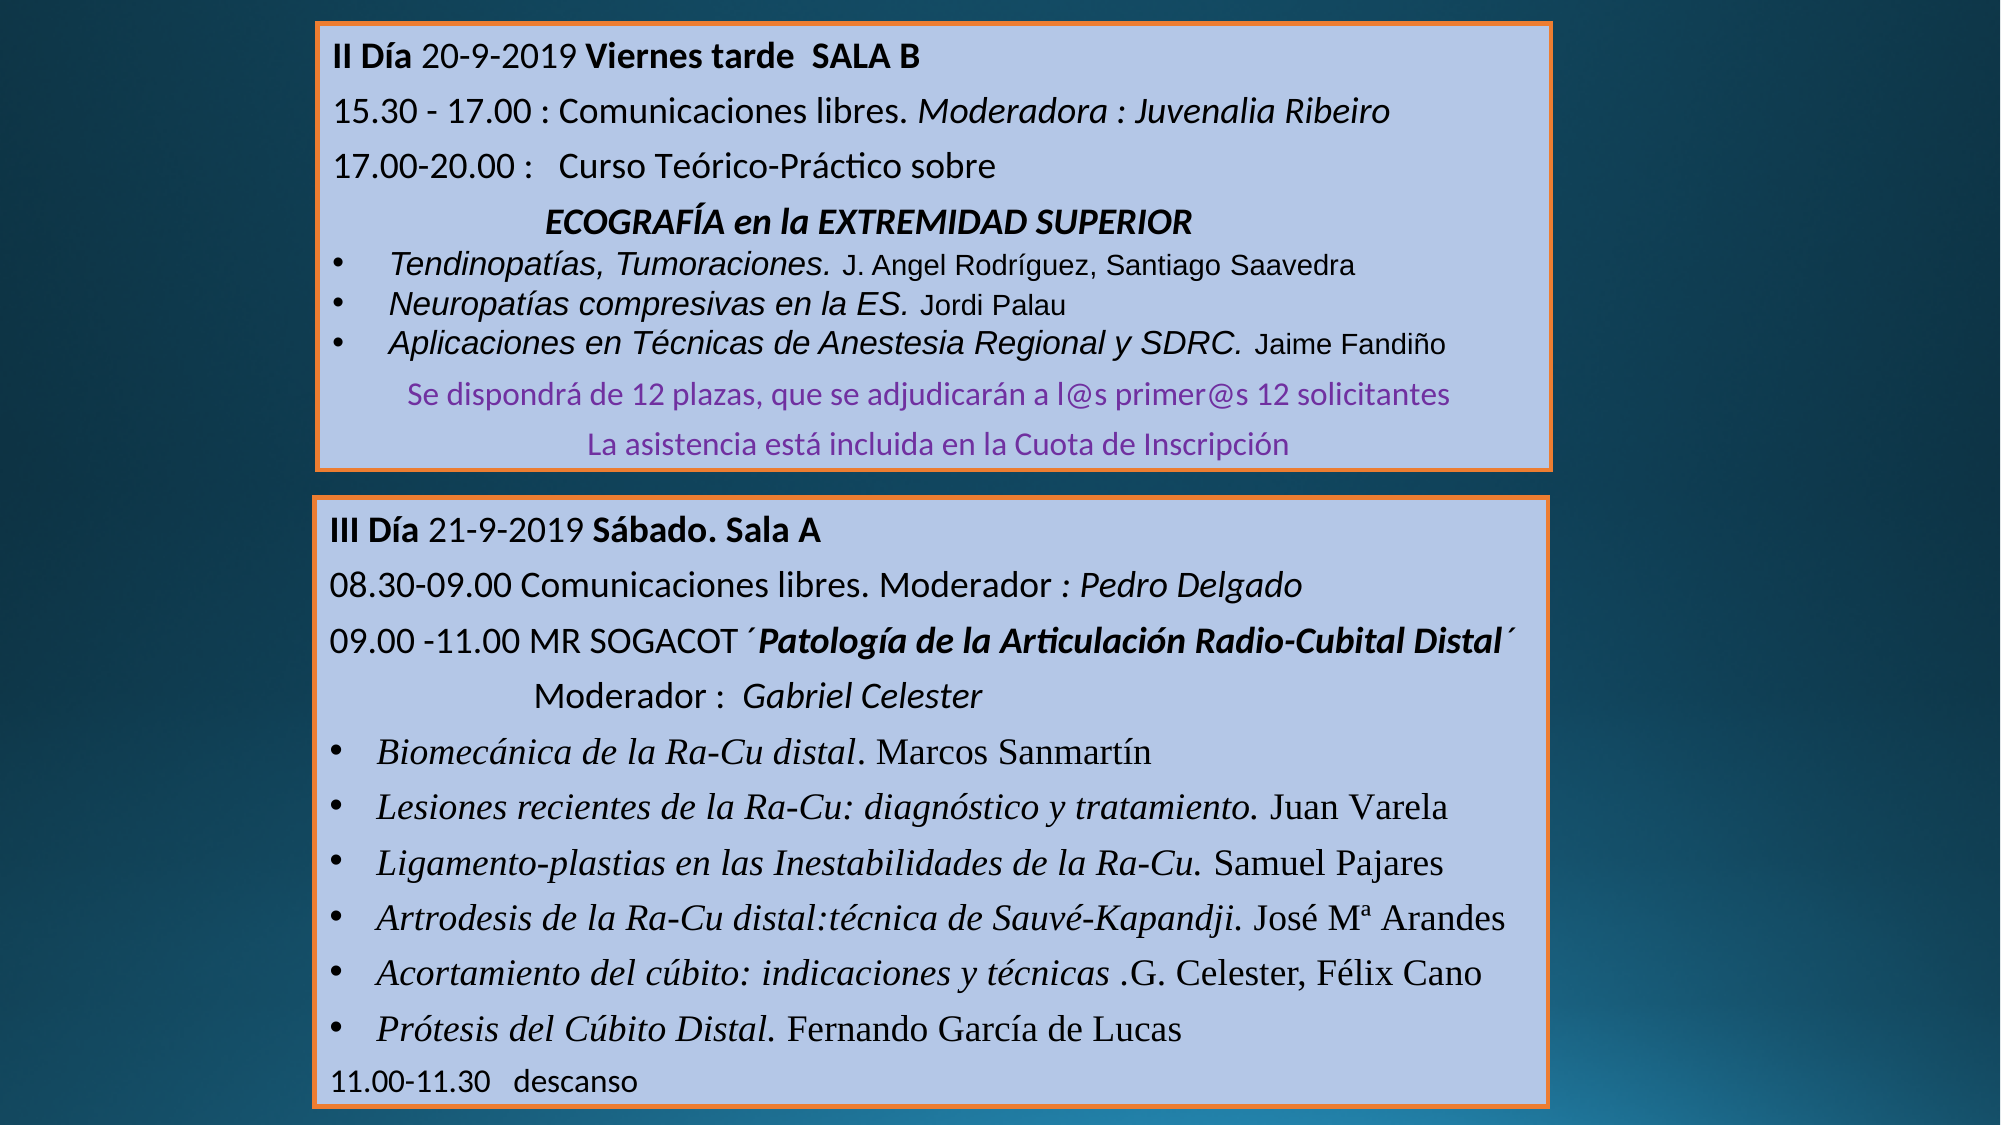

II Día 20-9-2019 Viernes tarde SALA B
15.30 - 17.00 : Comunicaciones libres. Moderadora : Juvenalia Ribeiro
17.00-20.00 : Curso Teórico-Práctico sobre
 ECOGRAFÍA en la EXTREMIDAD SUPERIOR
Tendinopatías, Tumoraciones. J. Angel Rodríguez, Santiago Saavedra
Neuropatías compresivas en la ES. Jordi Palau
Aplicaciones en Técnicas de Anestesia Regional y SDRC. Jaime Fandiño
 Se dispondrá de 12 plazas, que se adjudicarán a l@s primer@s 12 solicitantes
 La asistencia está incluida en la Cuota de Inscripción
III Día 21-9-2019 Sábado. Sala A
08.30-09.00 Comunicaciones libres. Moderador : Pedro Delgado
09.00 -11.00 MR SOGACOT ´Patología de la Articulación Radio-Cubital Distal´
 Moderador : Gabriel Celester
Biomecánica de la Ra-Cu distal. Marcos Sanmartín
Lesiones recientes de la Ra-Cu: diagnóstico y tratamiento. Juan Varela
Ligamento-plastias en las Inestabilidades de la Ra-Cu. Samuel Pajares
Artrodesis de la Ra-Cu distal:técnica de Sauvé-Kapandji. José Mª Arandes
Acortamiento del cúbito: indicaciones y técnicas .G. Celester, Félix Cano
Prótesis del Cúbito Distal. Fernando García de Lucas
11.00-11.30 descanso